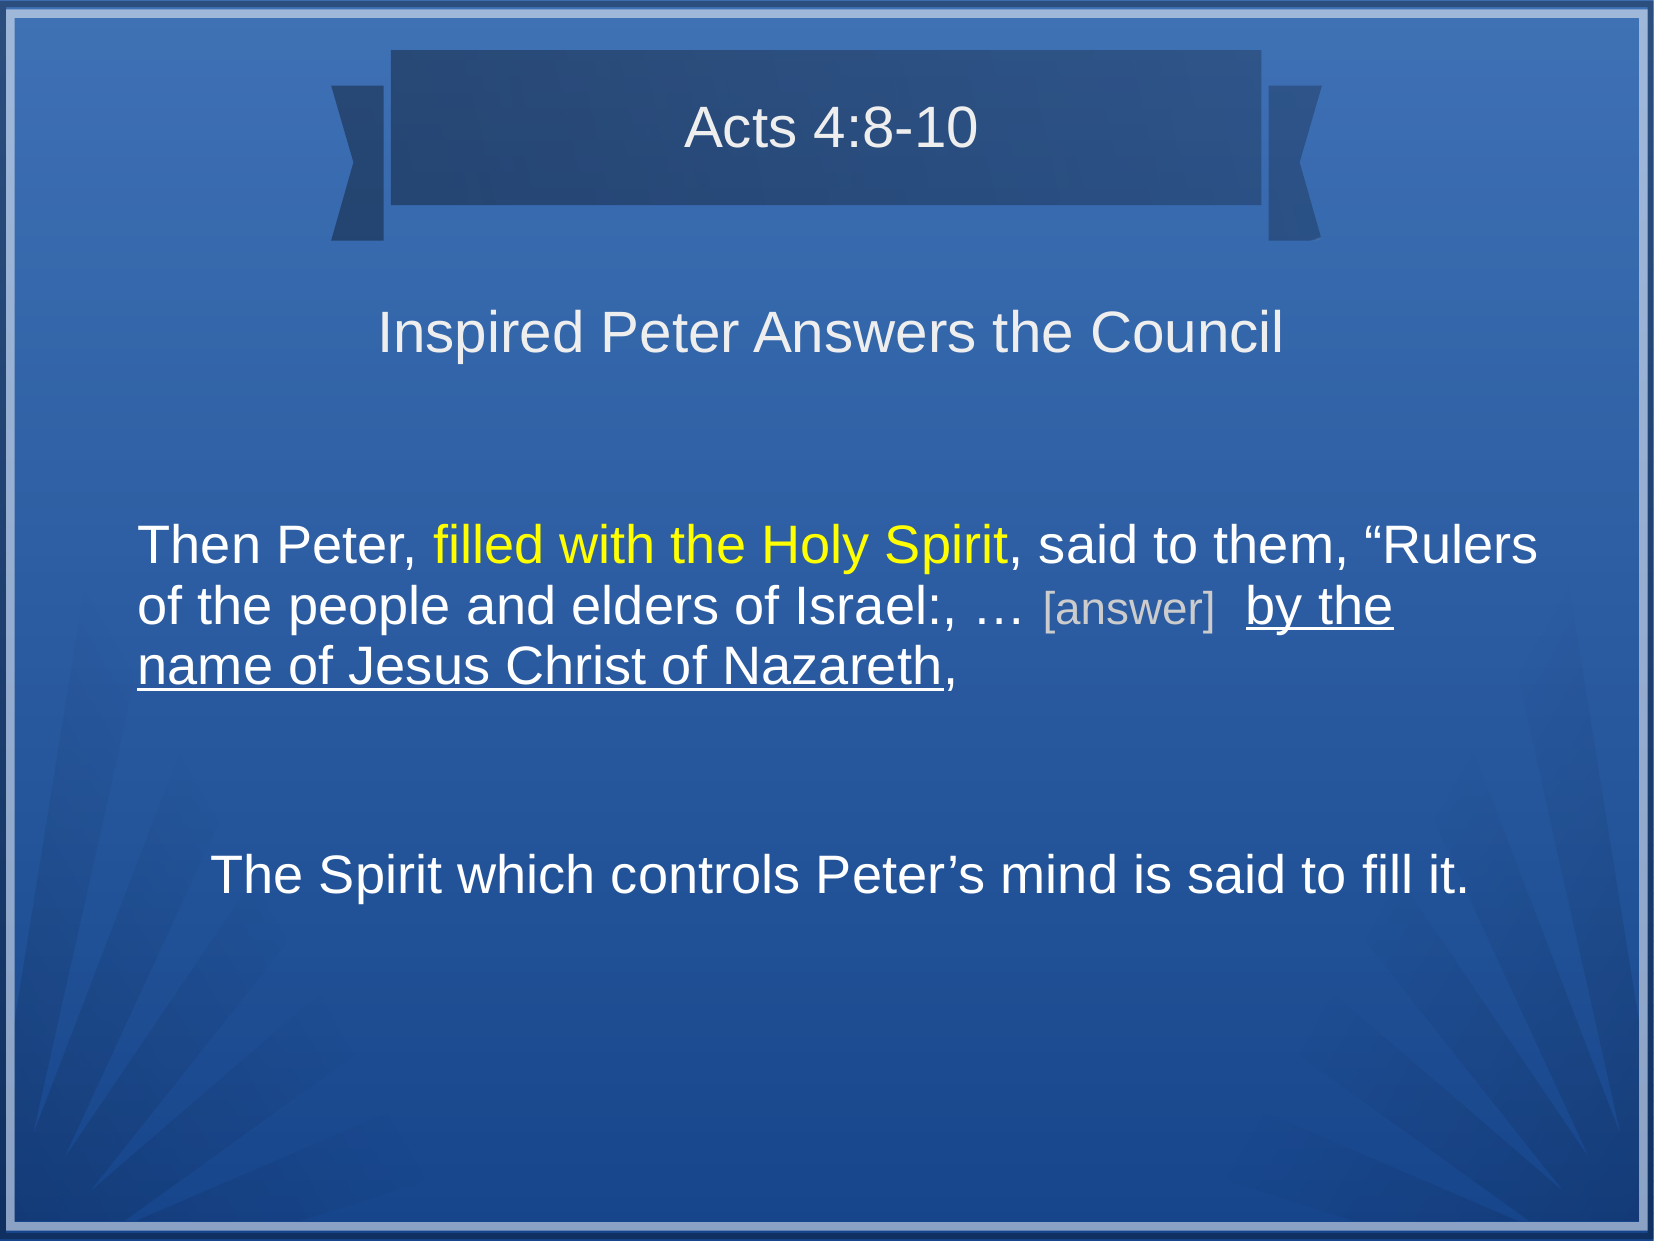

Acts 4:8-10
Inspired Peter Answers the Council
Then Peter, filled with the Holy Spirit, said to them, “Rulers of the people and elders of Israel:, … [answer] by the name of Jesus Christ of Nazareth,
The Spirit which controls Peter’s mind is said to fill it.